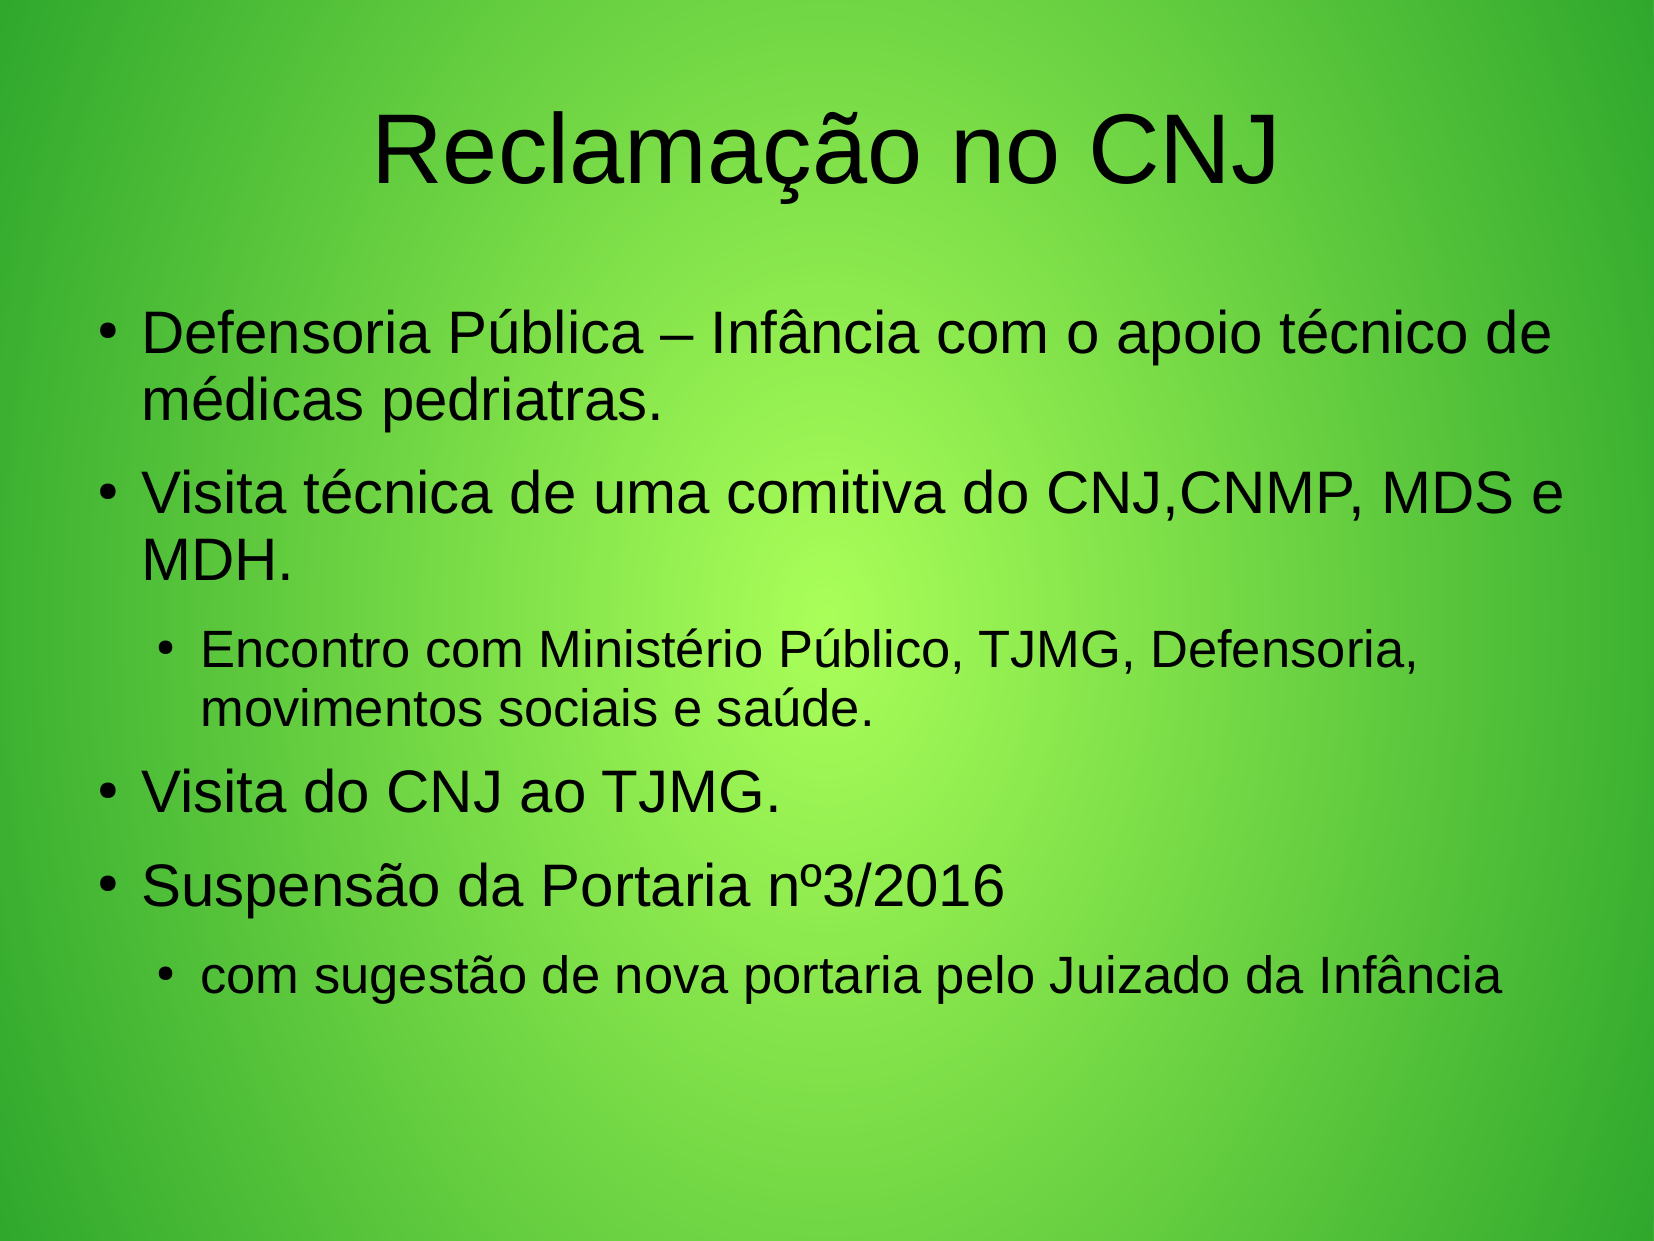

# Reclamação no CNJ
Defensoria Pública – Infância com o apoio técnico de médicas pedriatras.
Visita técnica de uma comitiva do CNJ,CNMP, MDS e MDH.
Encontro com Ministério Público, TJMG, Defensoria, movimentos sociais e saúde.
Visita do CNJ ao TJMG.
Suspensão da Portaria nº3/2016
com sugestão de nova portaria pelo Juizado da Infância